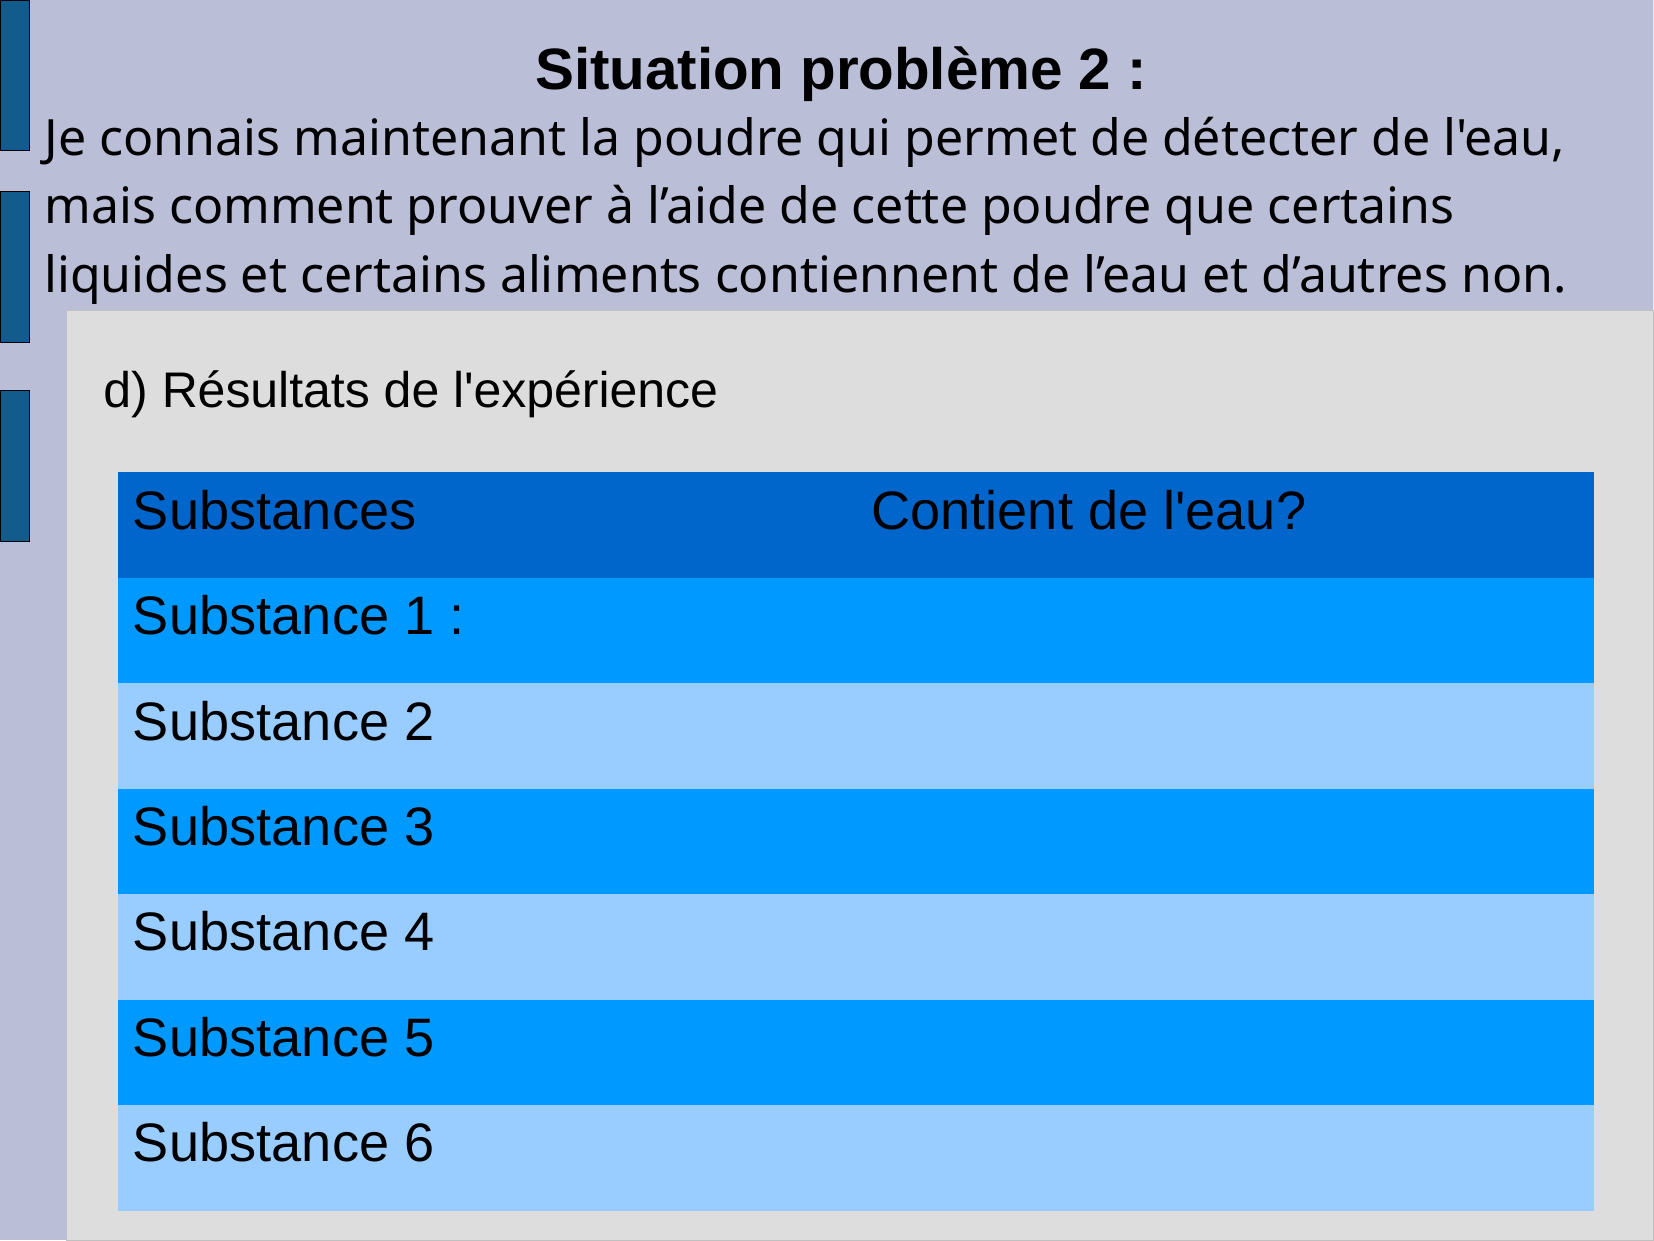

Situation problème 2 :
Je connais maintenant la poudre qui permet de détecter de l'eau, mais comment prouver à l’aide de cette poudre que certains liquides et certains aliments contiennent de l’eau et d’autres non.
d) Résultats de l'expérience
| Substances | Contient de l'eau? |
| --- | --- |
| Substance 1 : | |
| Substance 2 | |
| Substance 3 | |
| Substance 4 | |
| Substance 5 | |
| Substance 6 | |